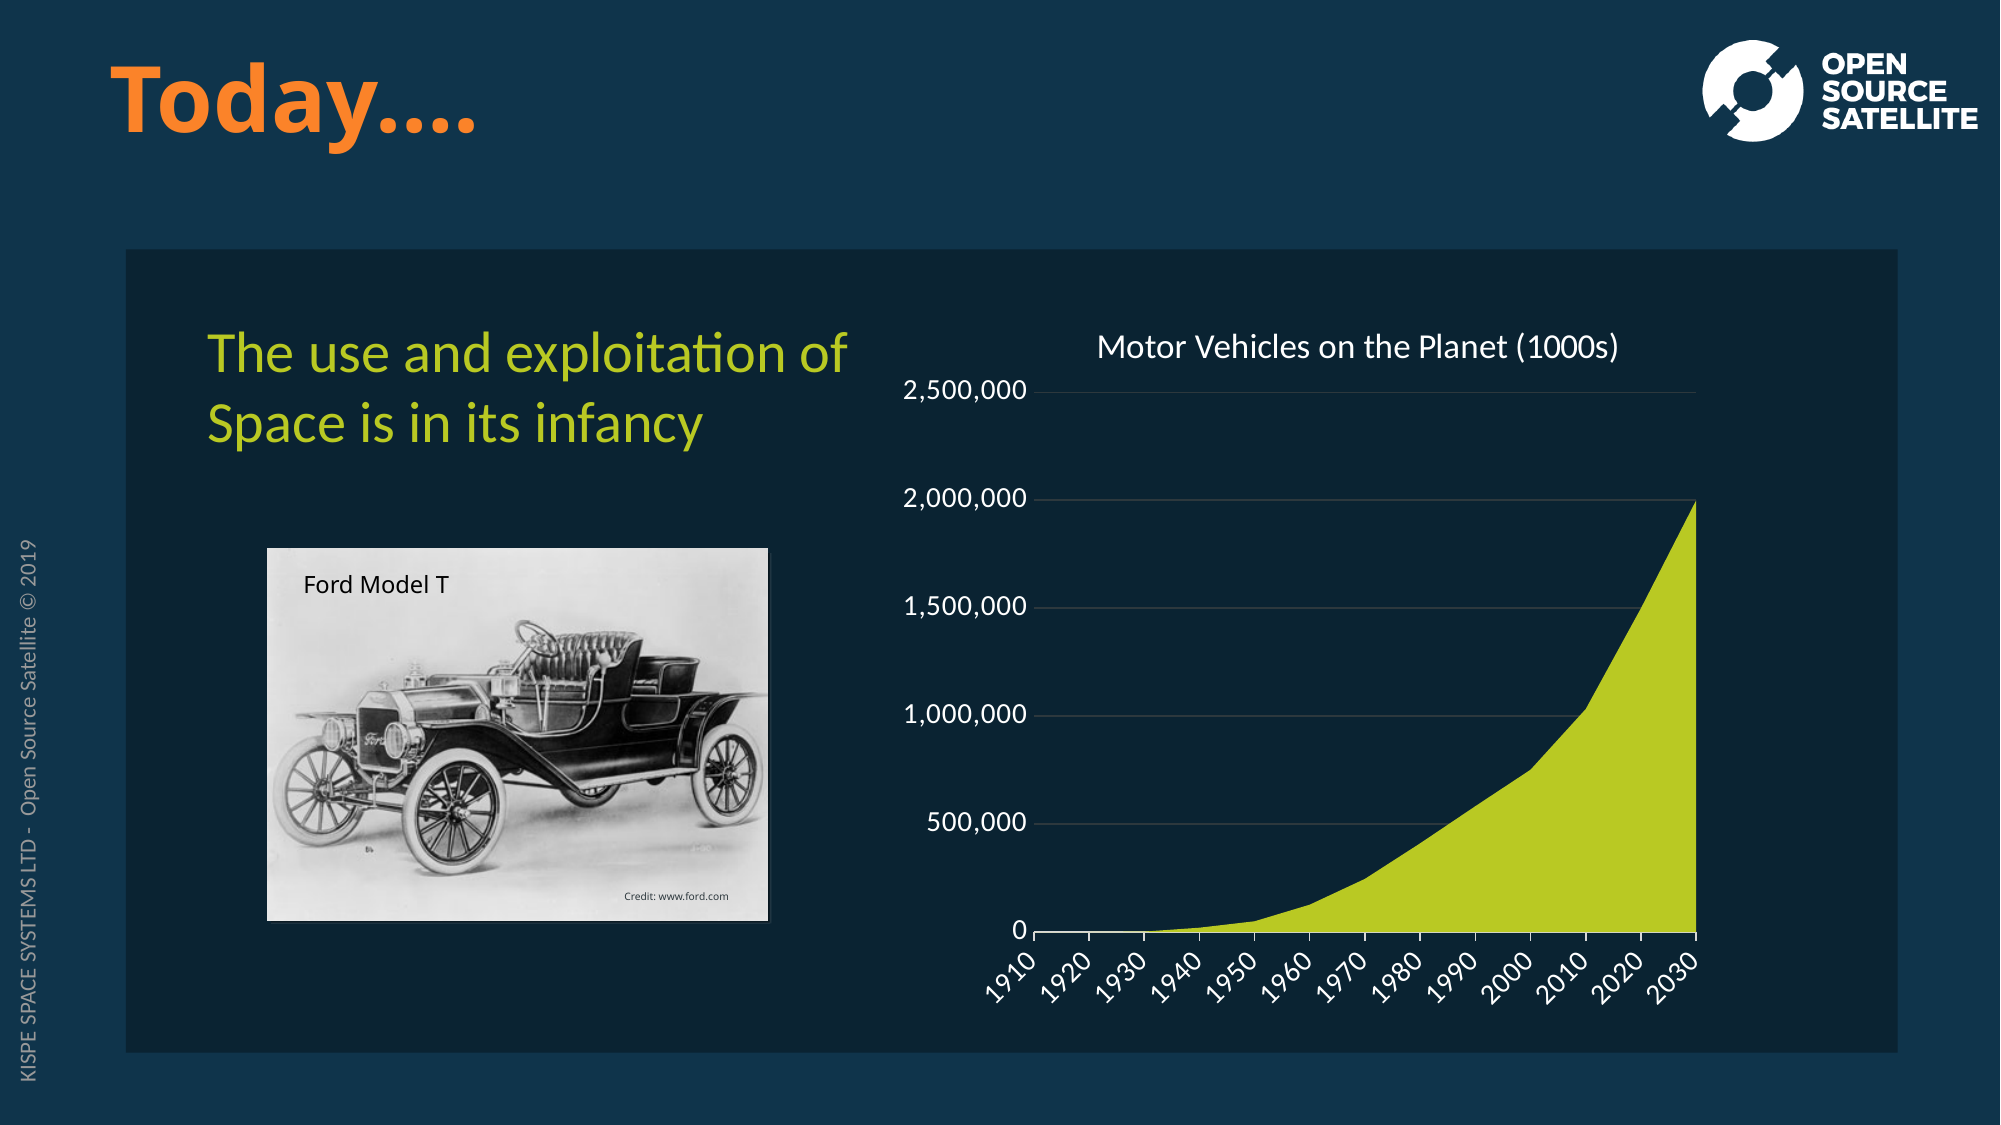

Today….
The use and exploitation of Space is in its infancy
### Chart: Motor Vehicles on the Planet (1000s)
| Category | |
|---|---|
| 1910 | 10.0 |
| 1920 | 200.0 |
| 1930 | 2000.0 |
| 1940 | 20000.0 |
| 1950 | 50000.0 |
| 1960 | 126888.0 |
| 1970 | 246378.0 |
| 1980 | 410982.0 |
| 1990 | 582982.0 |
| 2000 | 751830.0 |
| 2010 | 1032962.0 |
| 2020 | 1500000.0 |
| 2030 | 2000000.0 |
Ford Model T
Credit: www.ford.com